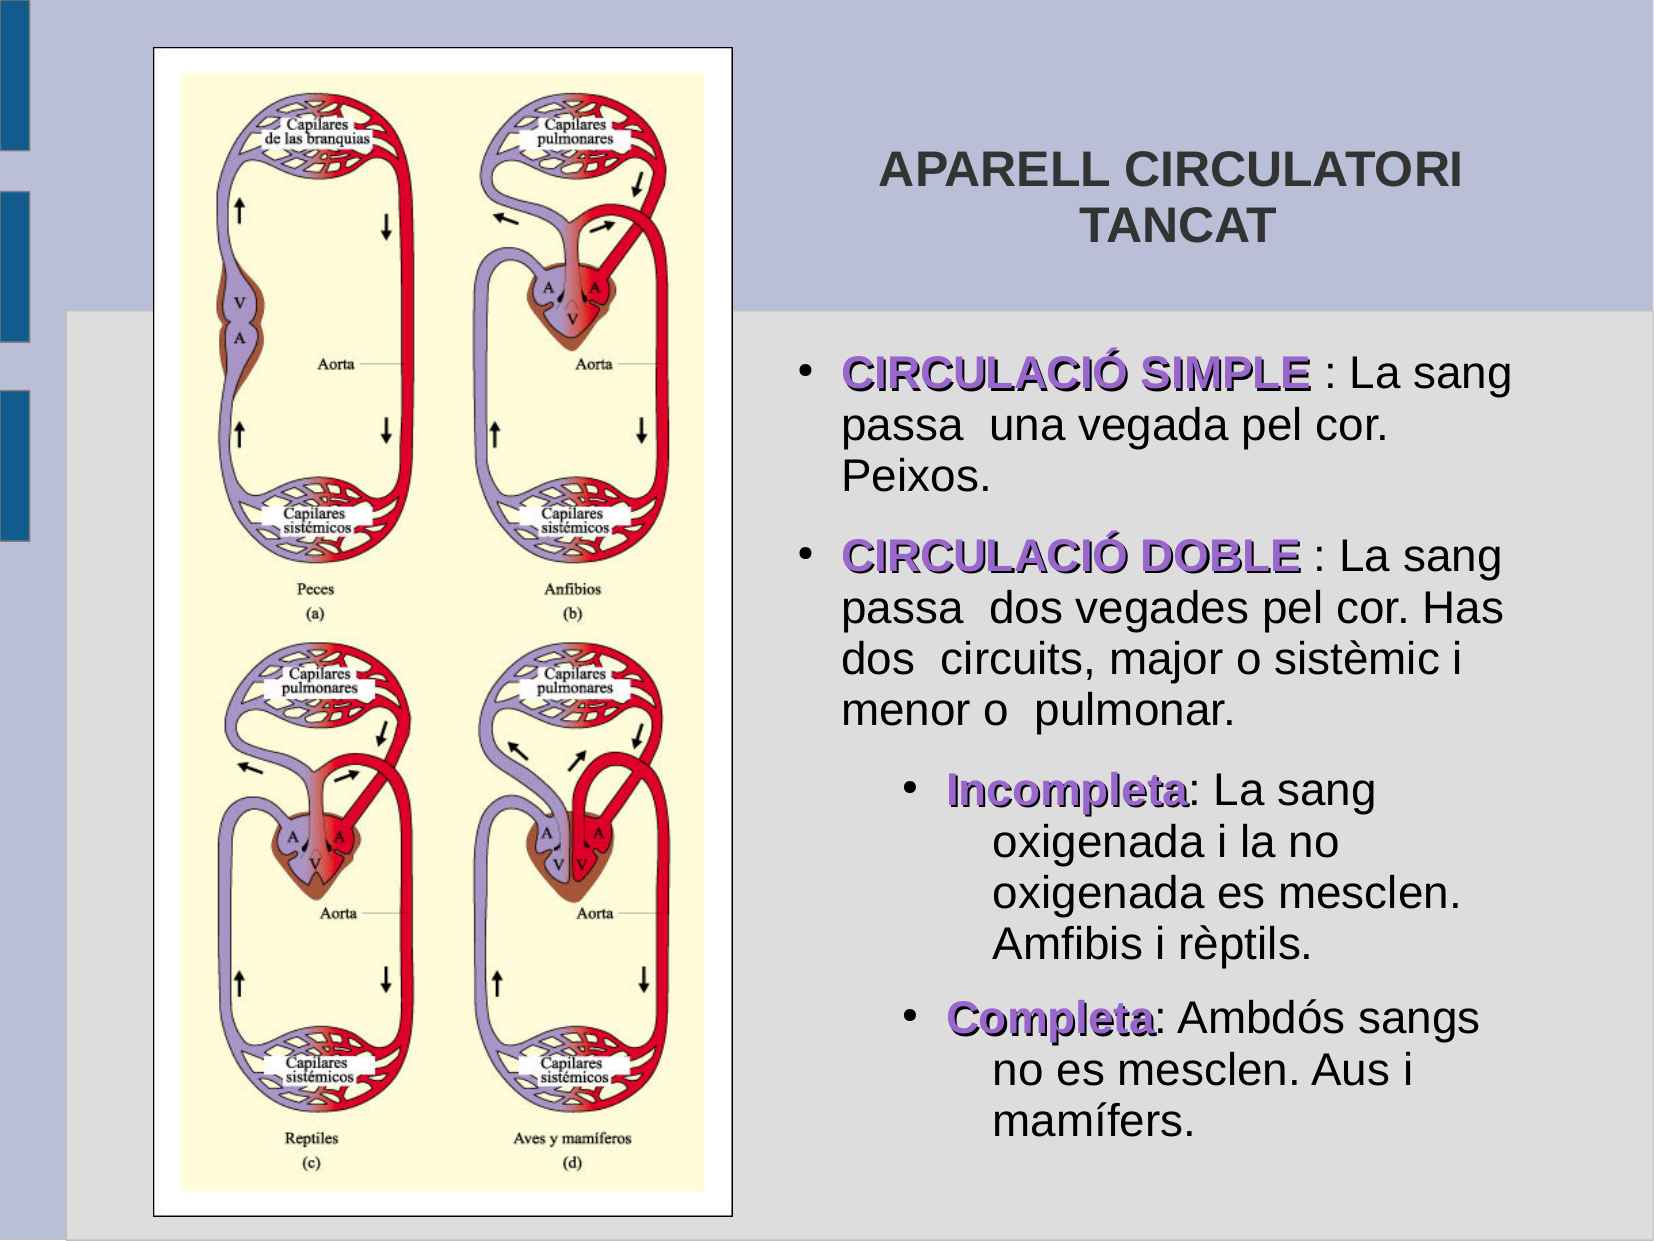

# APARELL CIRCULATORI TANCAT
CIRCULACIÓ SIMPLE : La sang passa una vegada pel cor. Peixos.
CIRCULACIÓ DOBLE : La sang passa dos vegades pel cor. Has dos circuits, major o sistèmic i menor o pulmonar.
Incompleta: La sang oxigenada i la no oxigenada es mesclen. Amfibis i rèptils.
Completa: Ambdós sangs no es mesclen. Aus i mamífers.